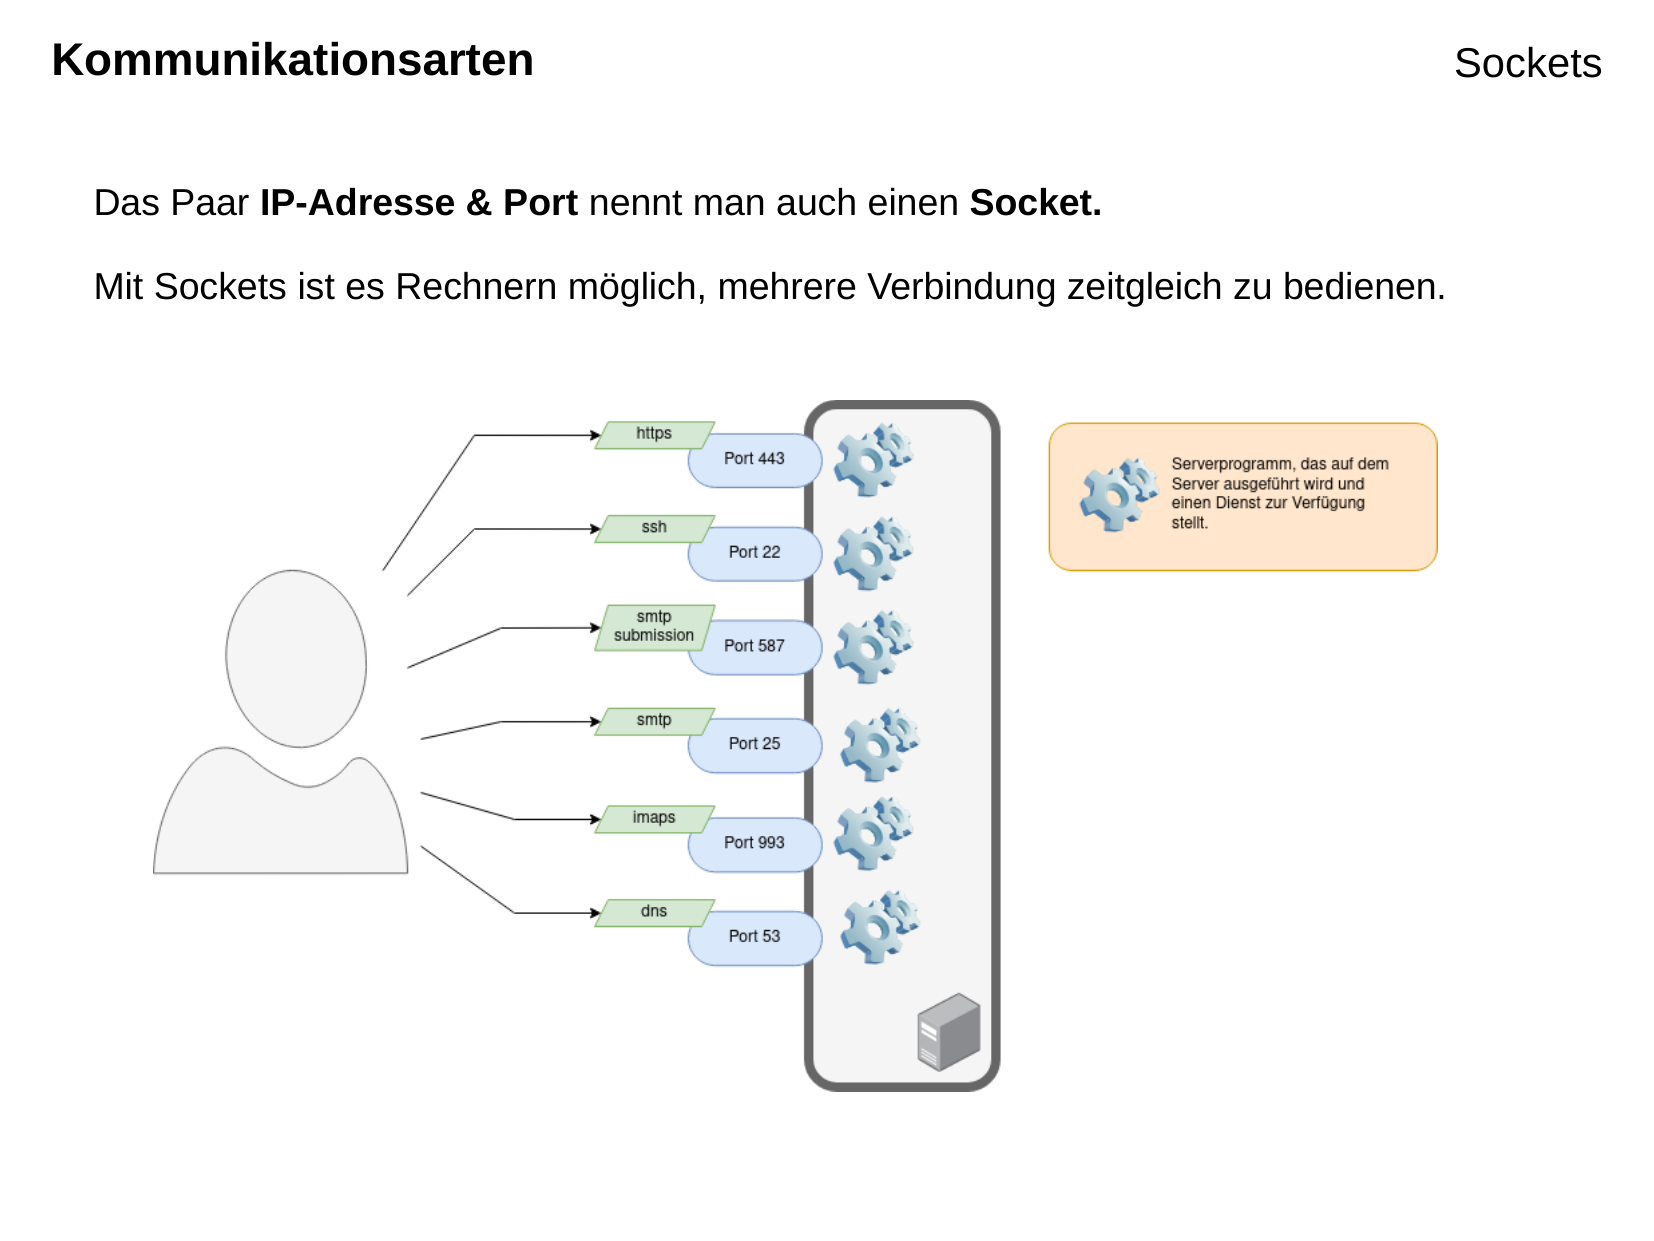

Kommunikationsarten
Sockets
Das Paar IP-Adresse & Port nennt man auch einen Socket.
Mit Sockets ist es Rechnern möglich, mehrere Verbindung zeitgleich zu bedienen.